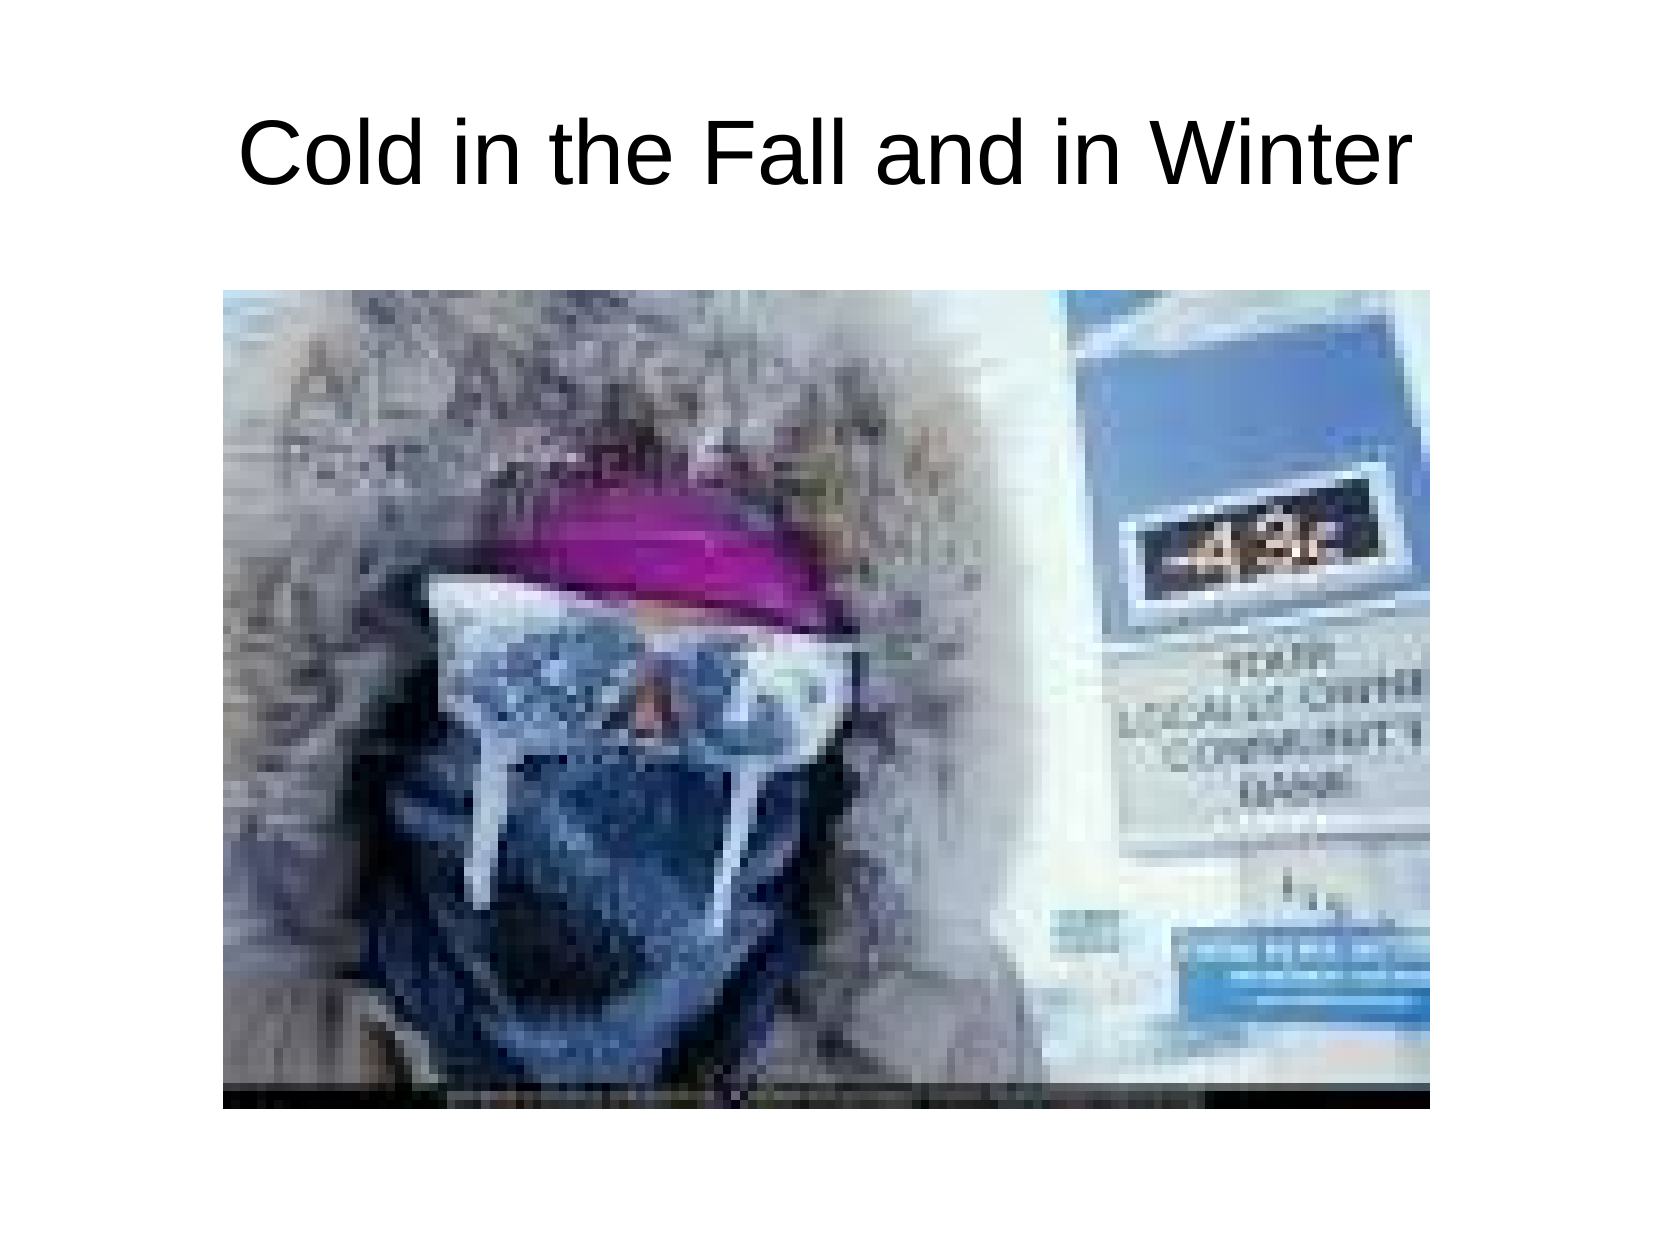

# Cold in the Fall and in Winter